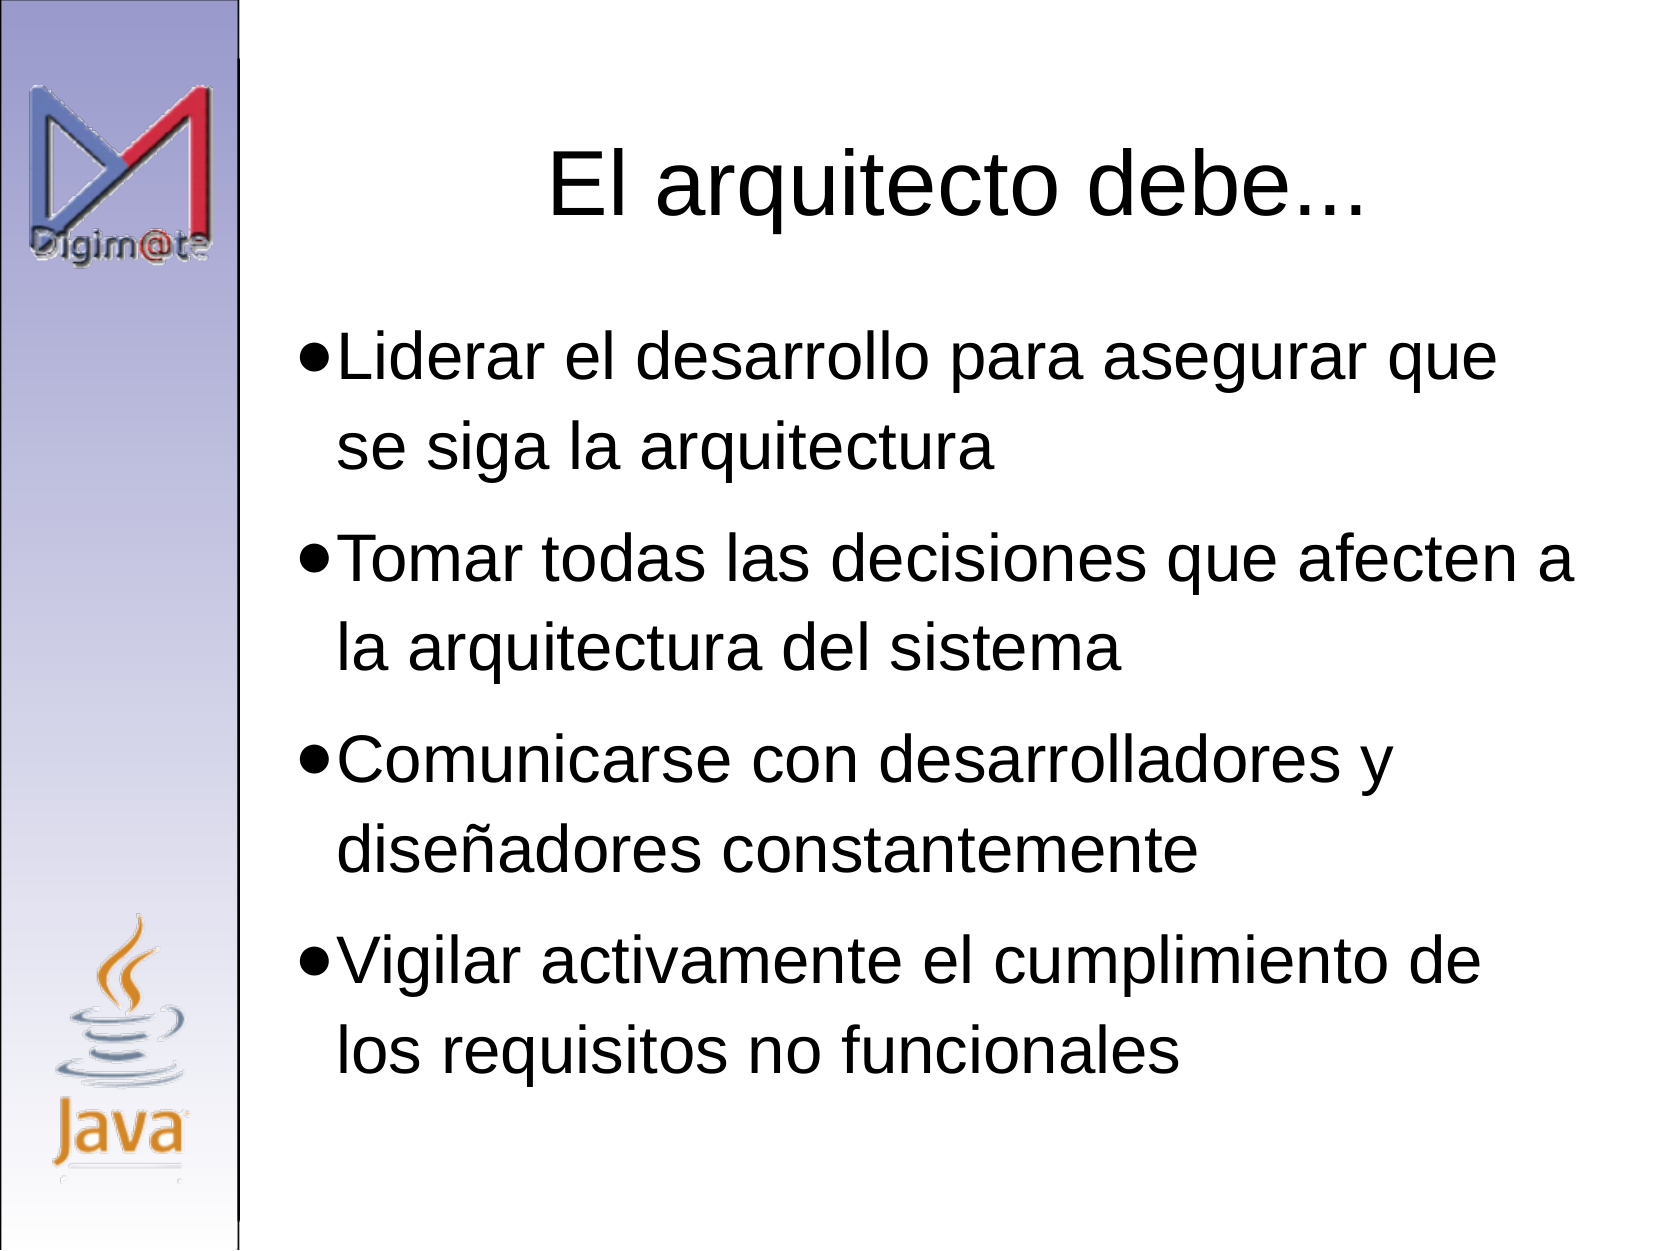

# El arquitecto debe...
Liderar el desarrollo para asegurar que se siga la arquitectura
Tomar todas las decisiones que afecten a la arquitectura del sistema
Comunicarse con desarrolladores y diseñadores constantemente
Vigilar activamente el cumplimiento de los requisitos no funcionales